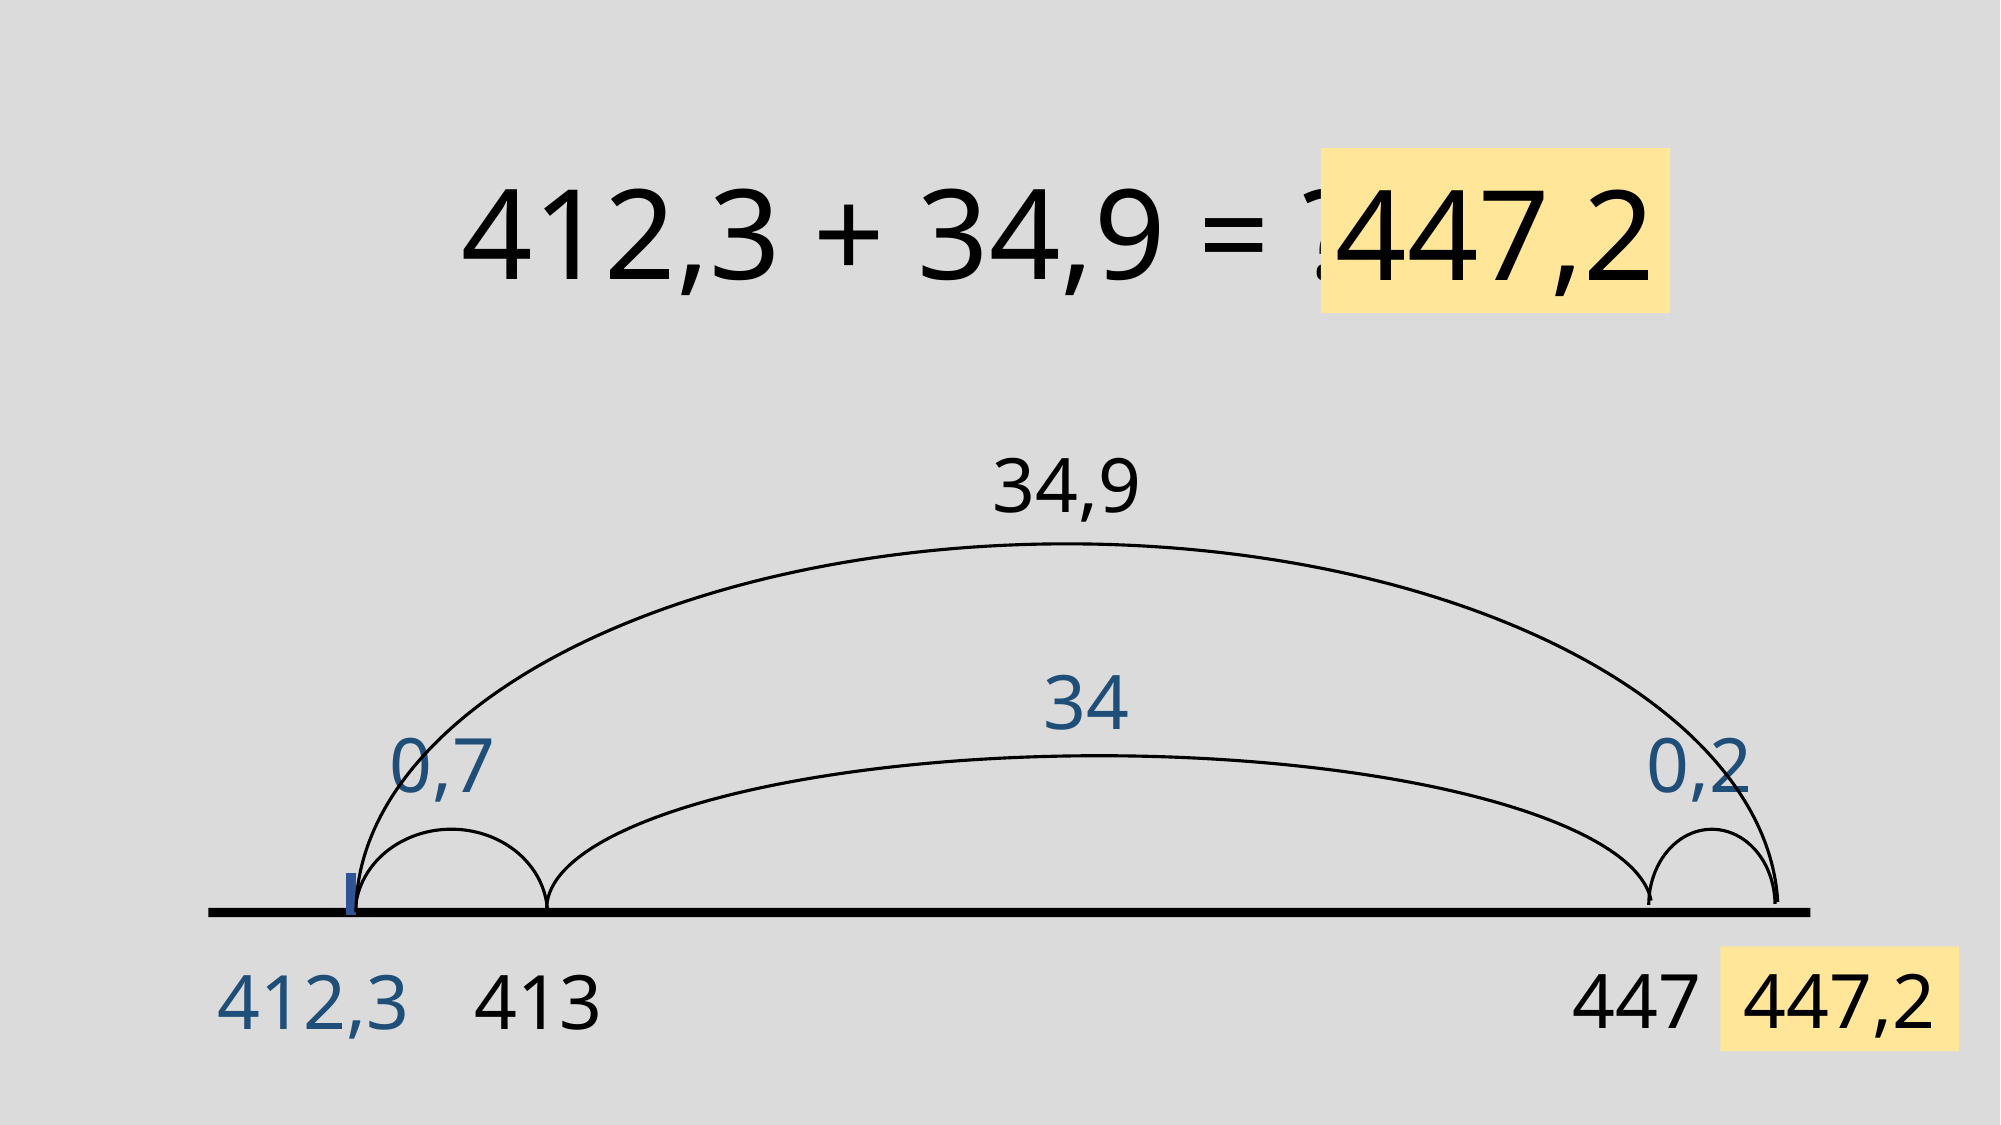

412,3 + 34,9 = ?
447,2
34,9
259,1
34
44
0,2
0,7
45
447
447,2
413
412,3